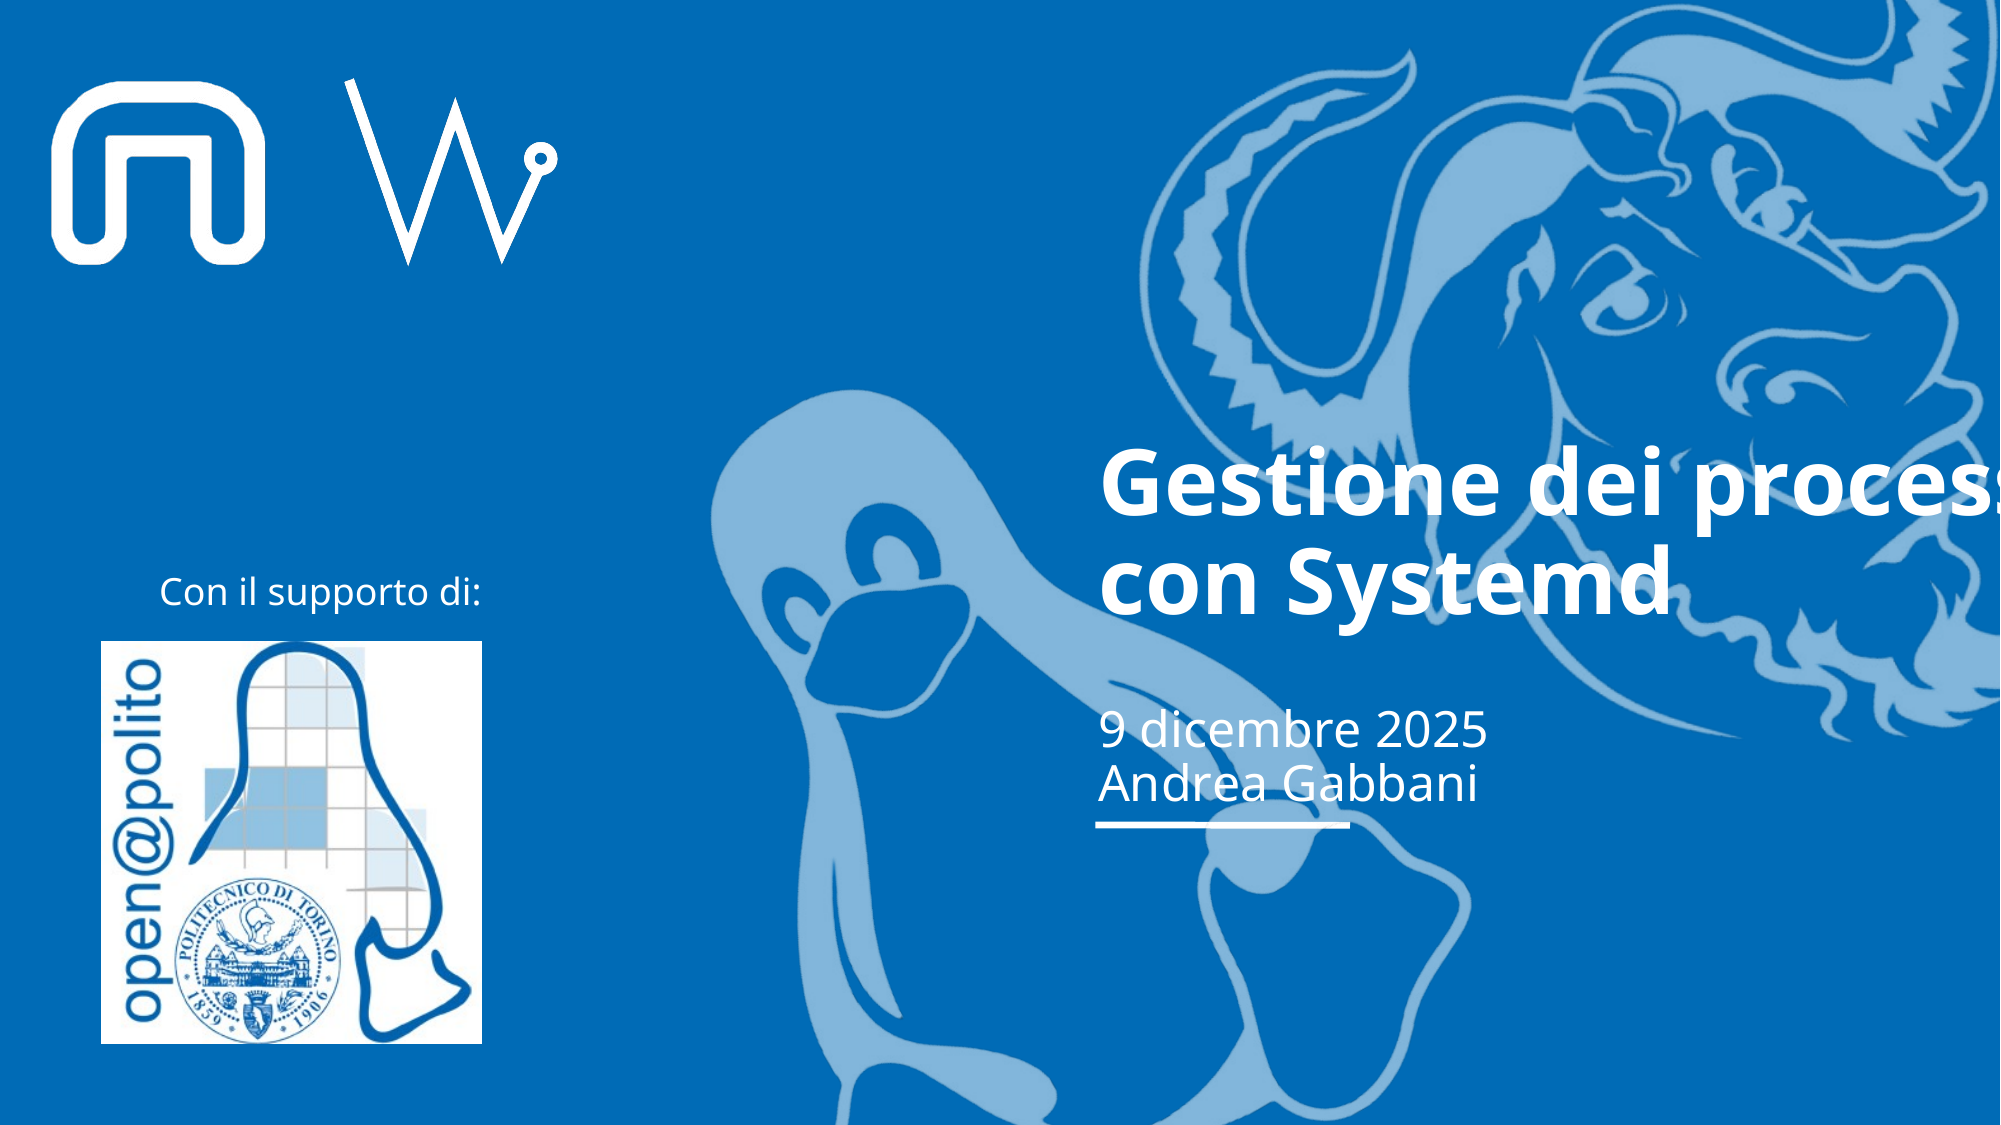

Gestione dei processi
con Systemd
Con il supporto di:
9 dicembre 2025
Andrea Gabbani